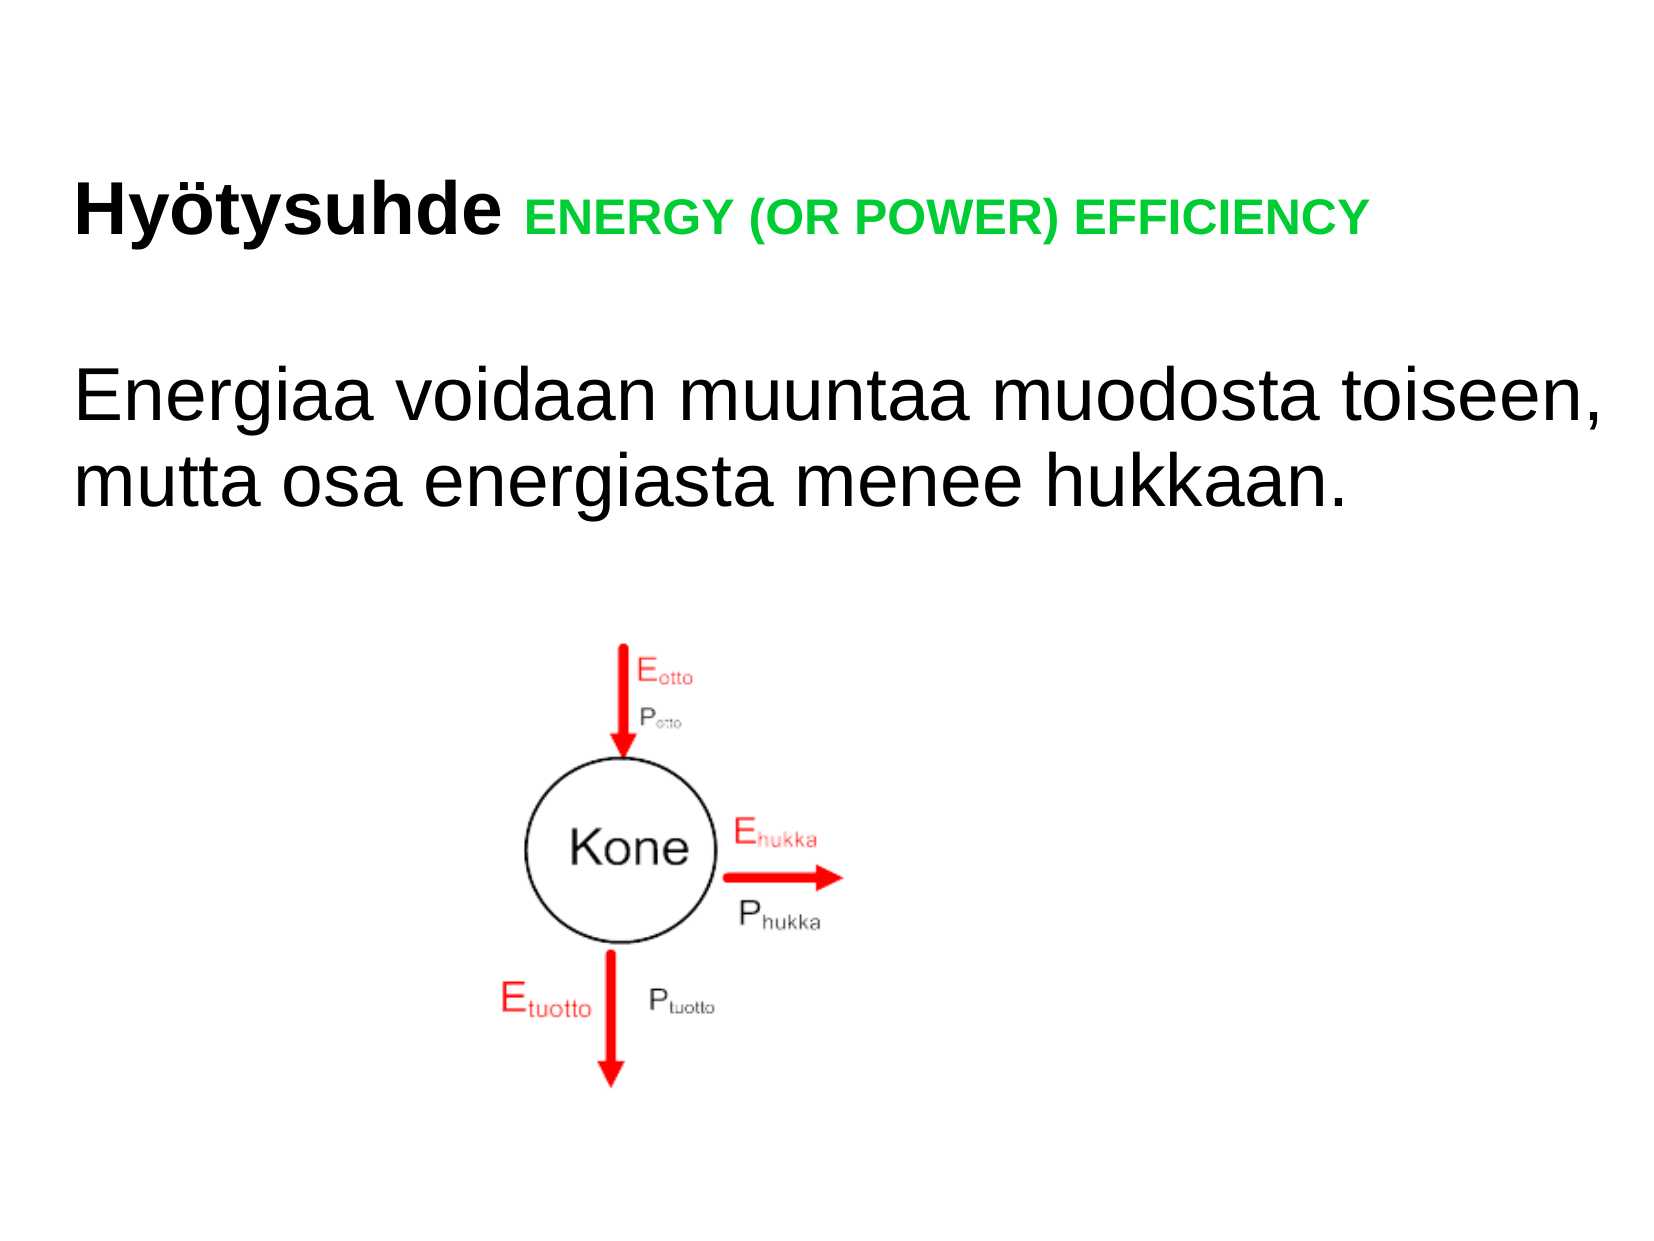

Hyötysuhde ENERGY (OR POWER) EFFICIENCY
Energiaa voidaan muuntaa muodosta toiseen,
mutta osa energiasta menee hukkaan.